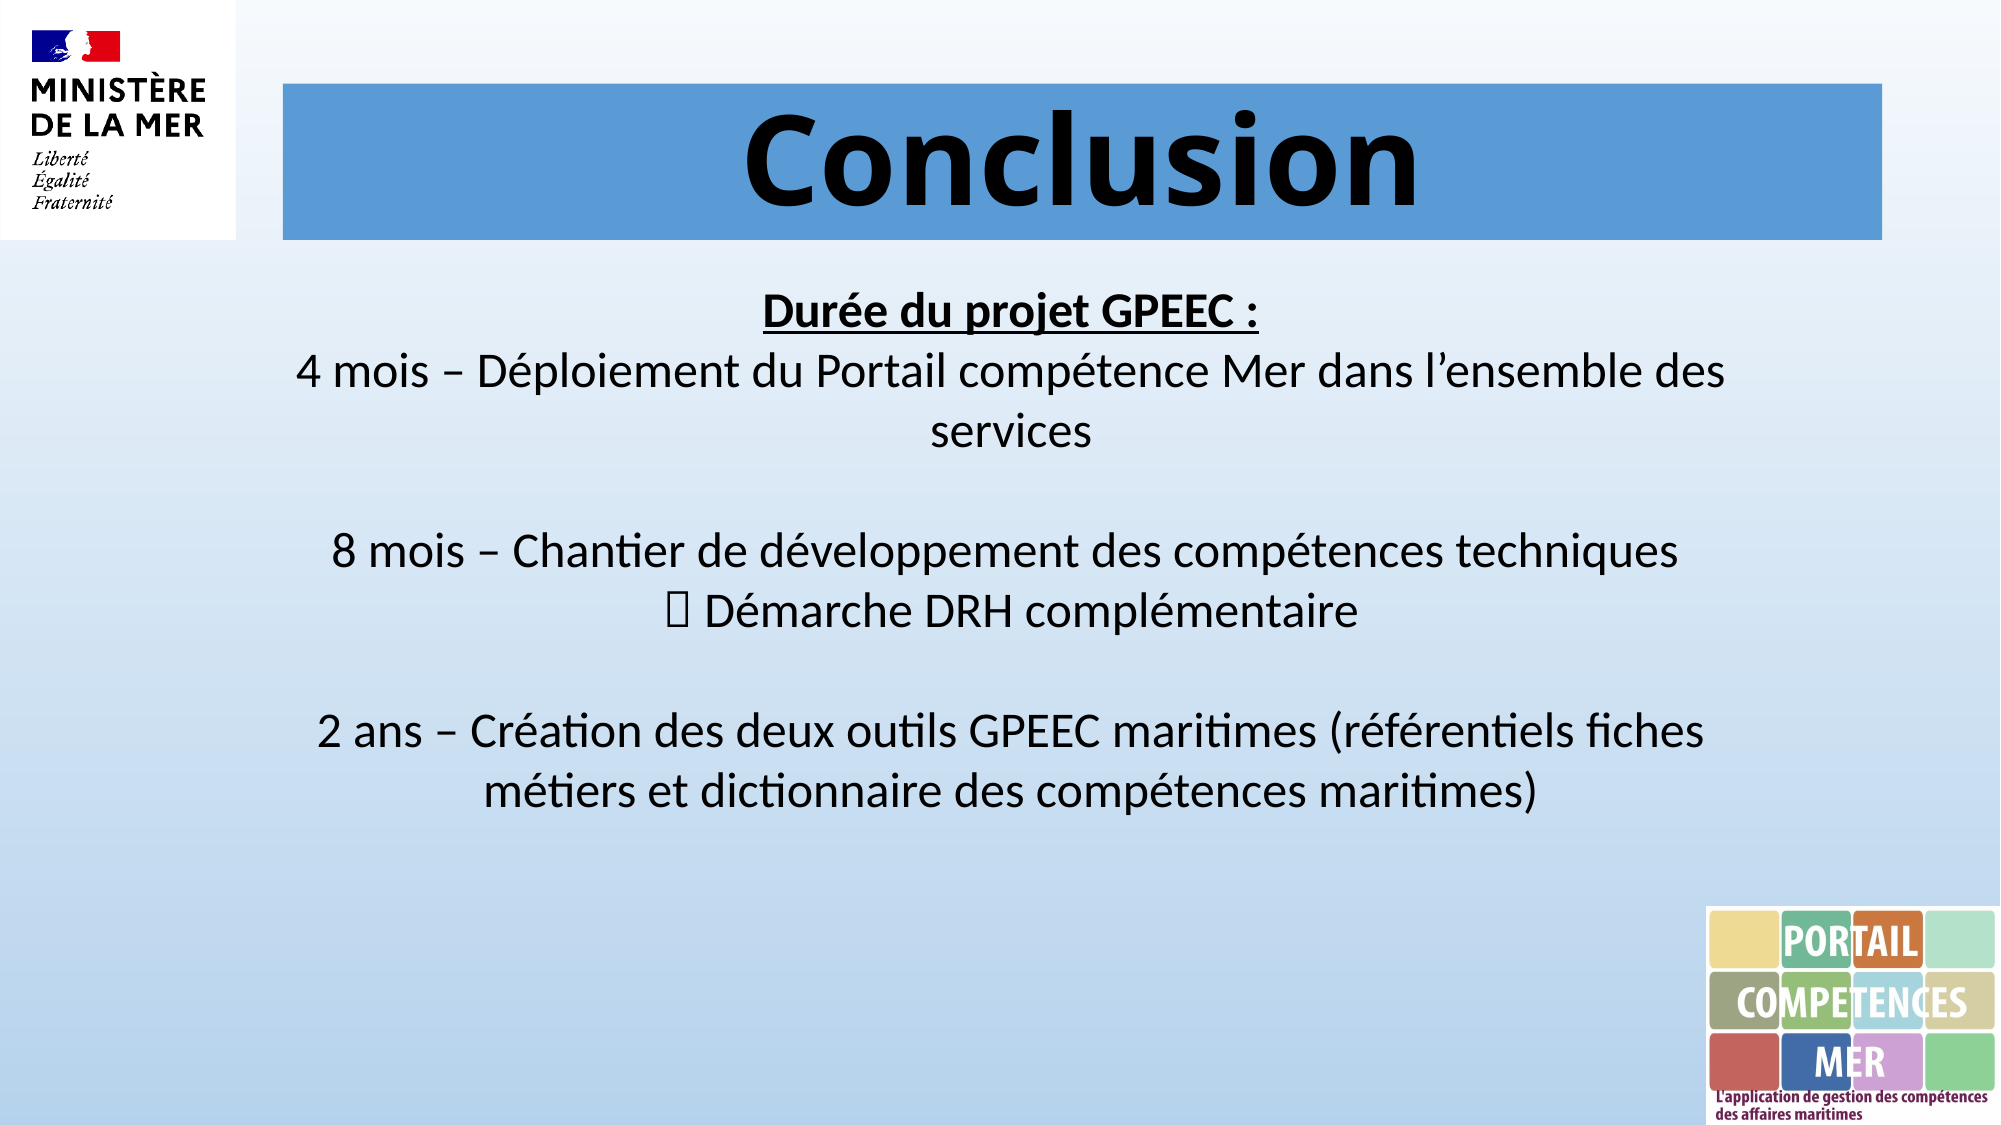

# Conclusion
Durée du projet GPEEC :
4 mois – Déploiement du Portail compétence Mer dans l’ensemble des services
8 mois – Chantier de développement des compétences techniques
 Démarche DRH complémentaire
2 ans – Création des deux outils GPEEC maritimes (référentiels fiches métiers et dictionnaire des compétences maritimes)